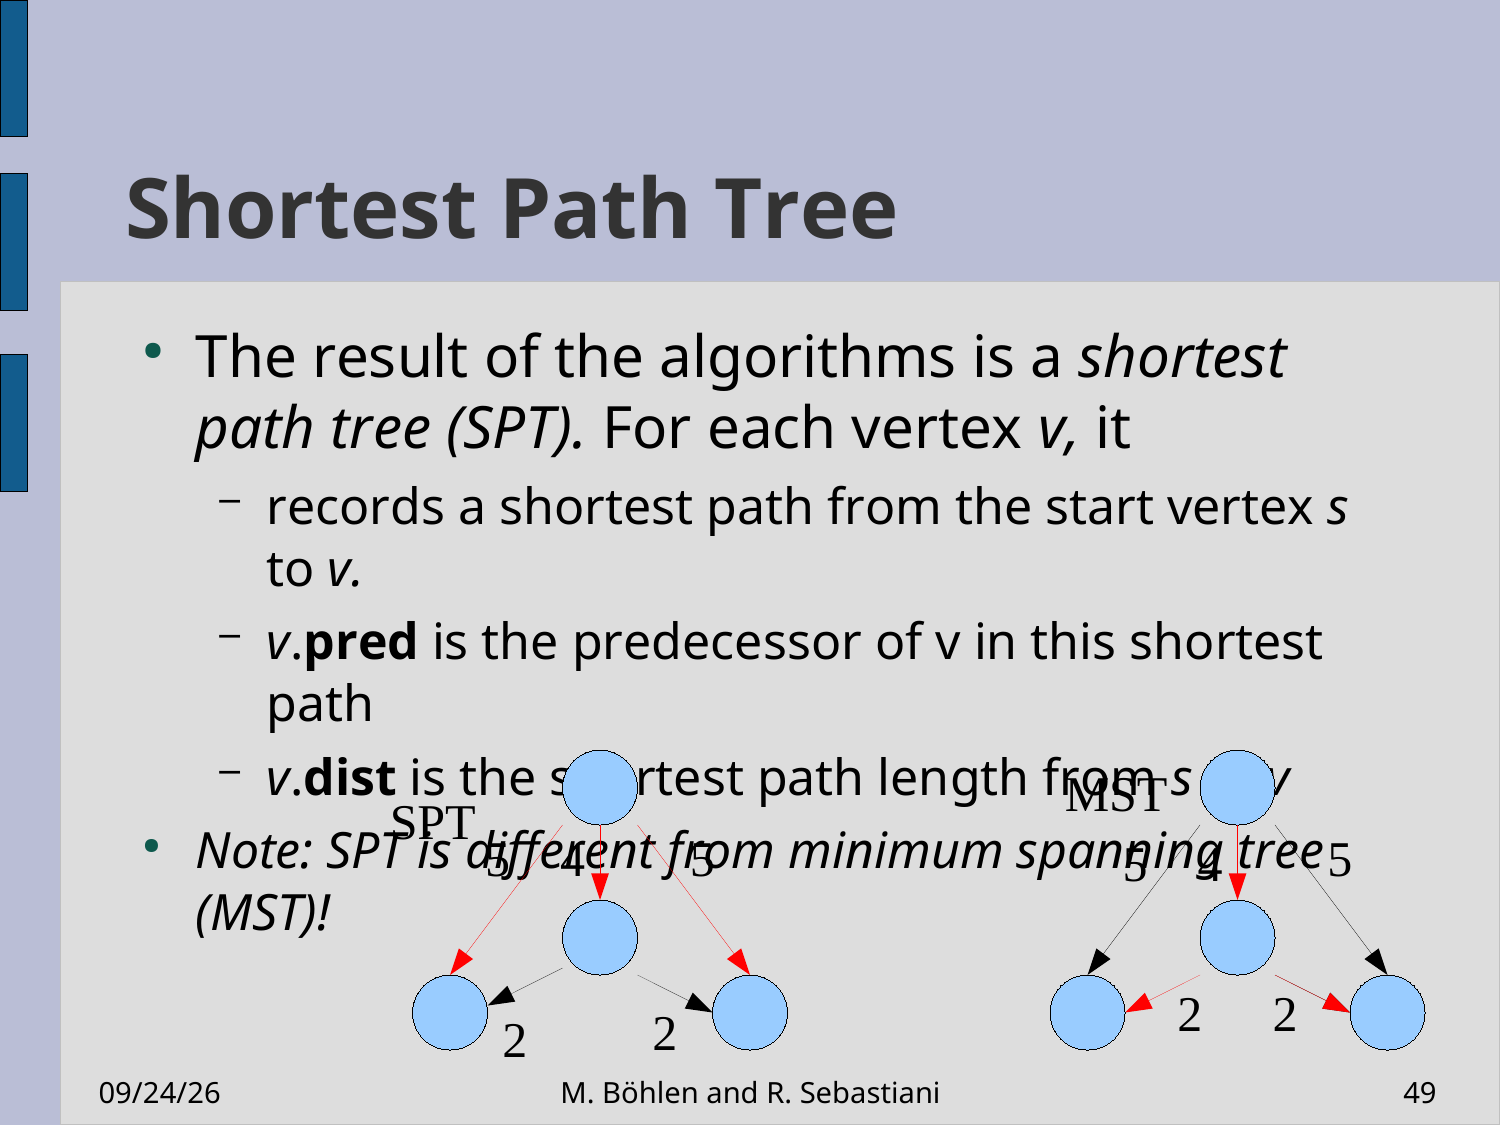

# Shortest Path Tree
The result of the algorithms is a shortest path tree (SPT). For each vertex v, it
records a shortest path from the start vertex s to v.
v.pred is the predecessor of v in this shortest path
v.dist is the shortest path length from s to v
Note: SPT is different from minimum spanning tree (MST)!
MST
SPT
5
4
5
5
5
4
2
2
2
2
M. Böhlen and R. Sebastiani
49